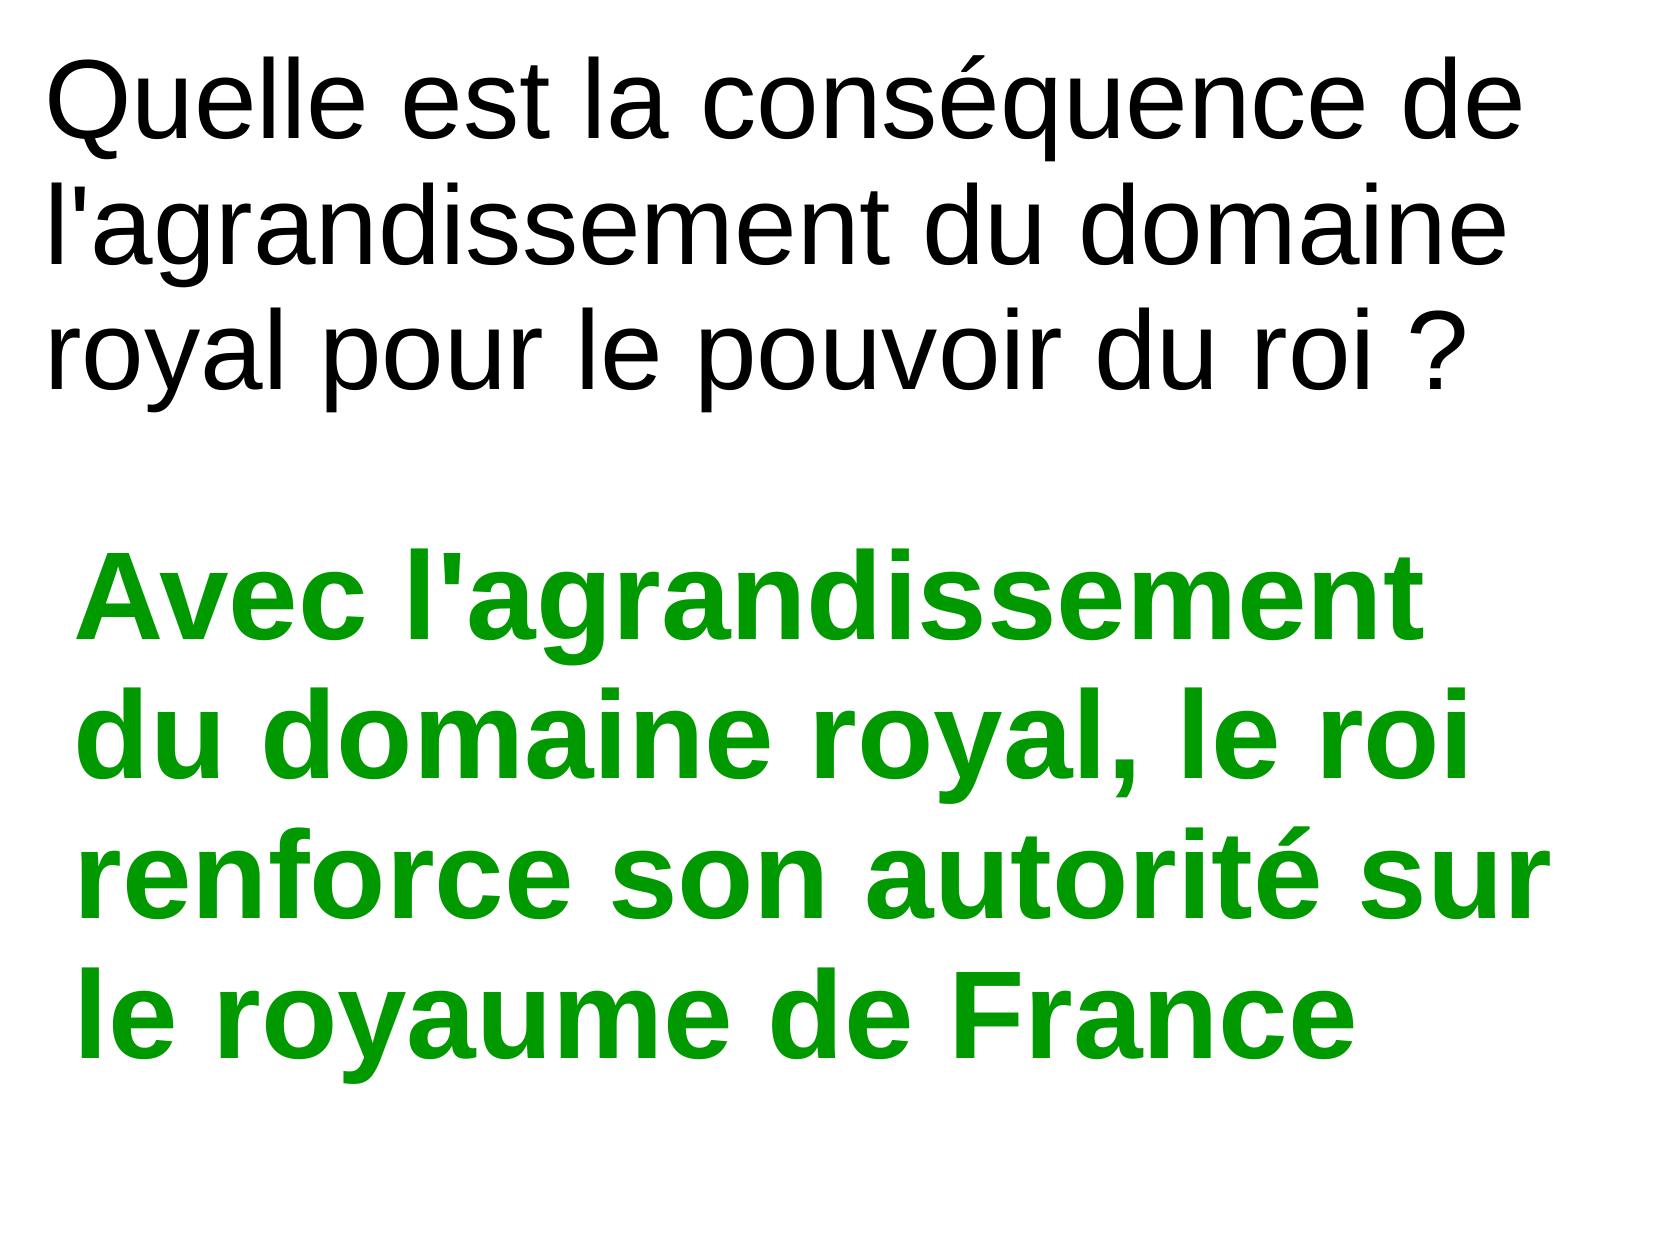

Quelle est la conséquence de l'agrandissement du domaine royal pour le pouvoir du roi ?
Avec l'agrandissement du domaine royal, le roi renforce son autorité sur le royaume de France